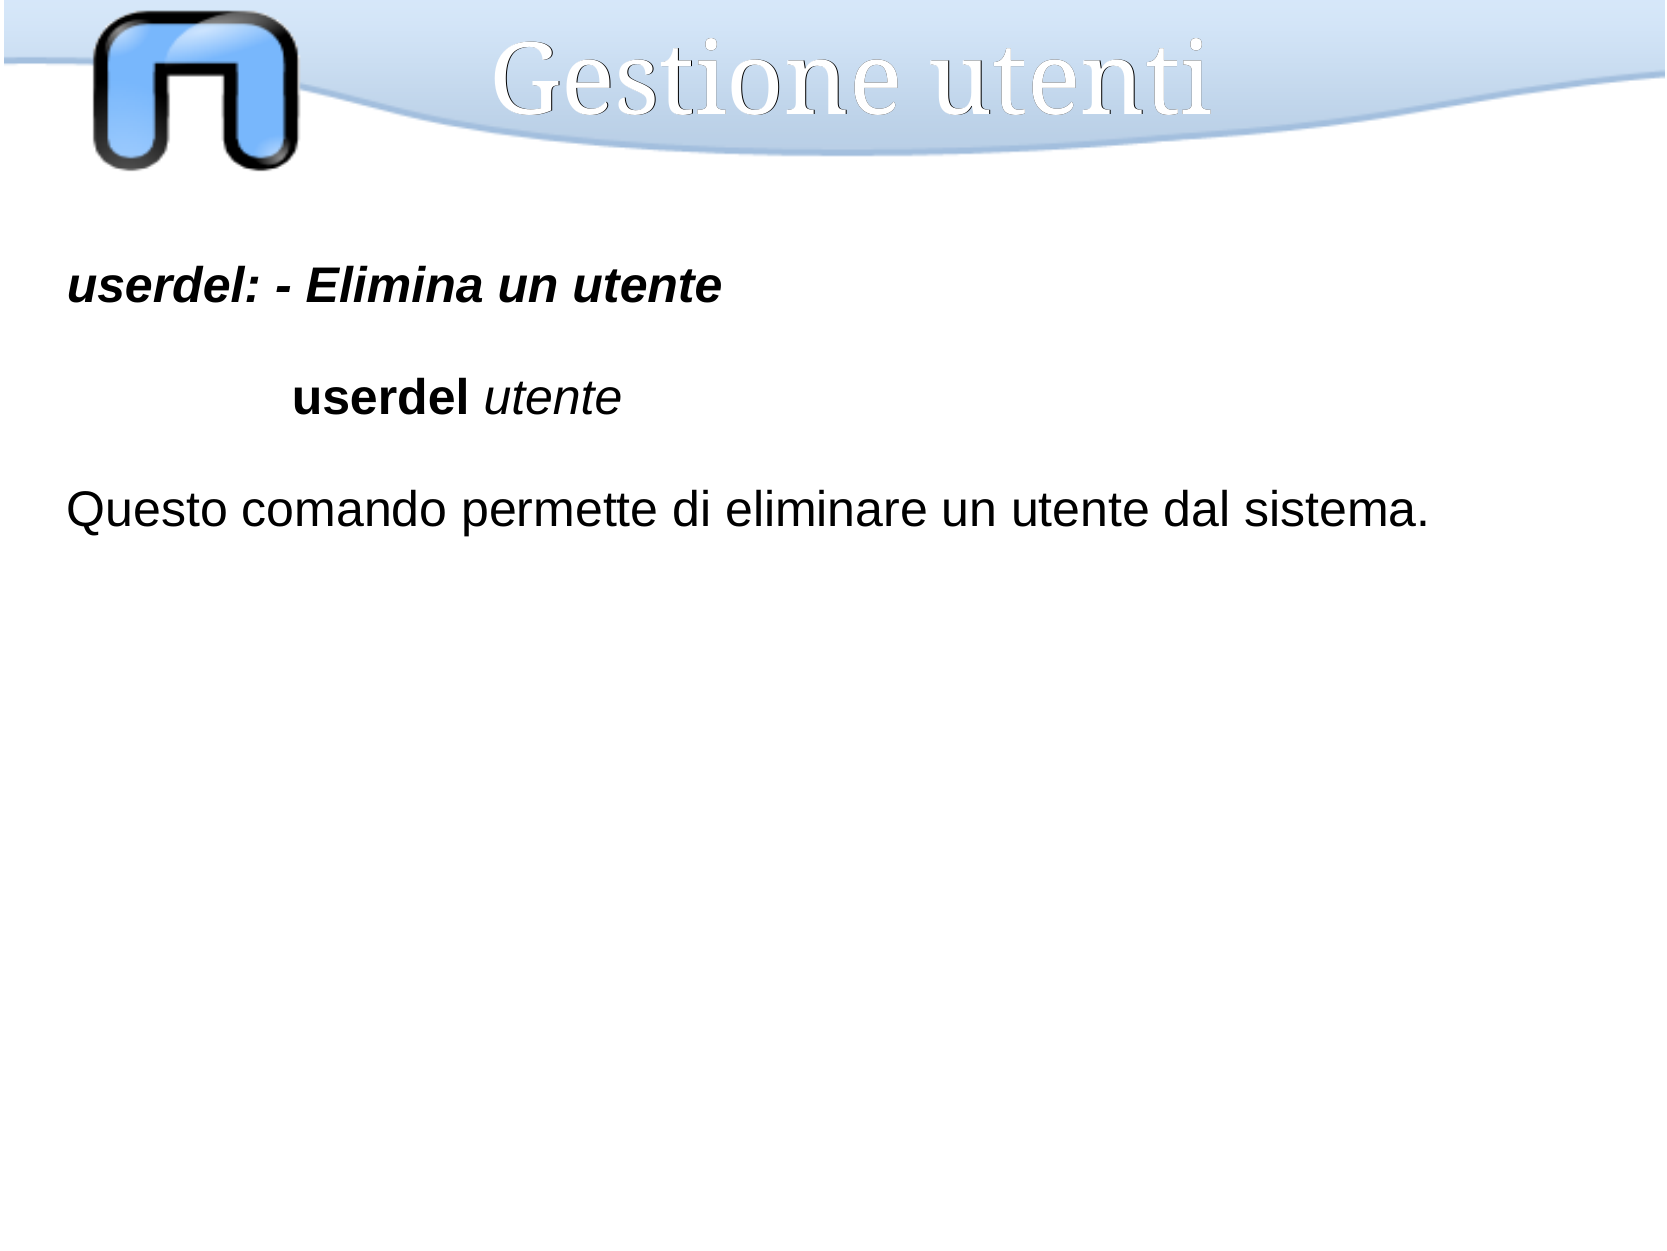

Gestione utenti
# userdel: - Elimina un utente
userdel utente
Questo comando permette di eliminare un utente dal sistema.